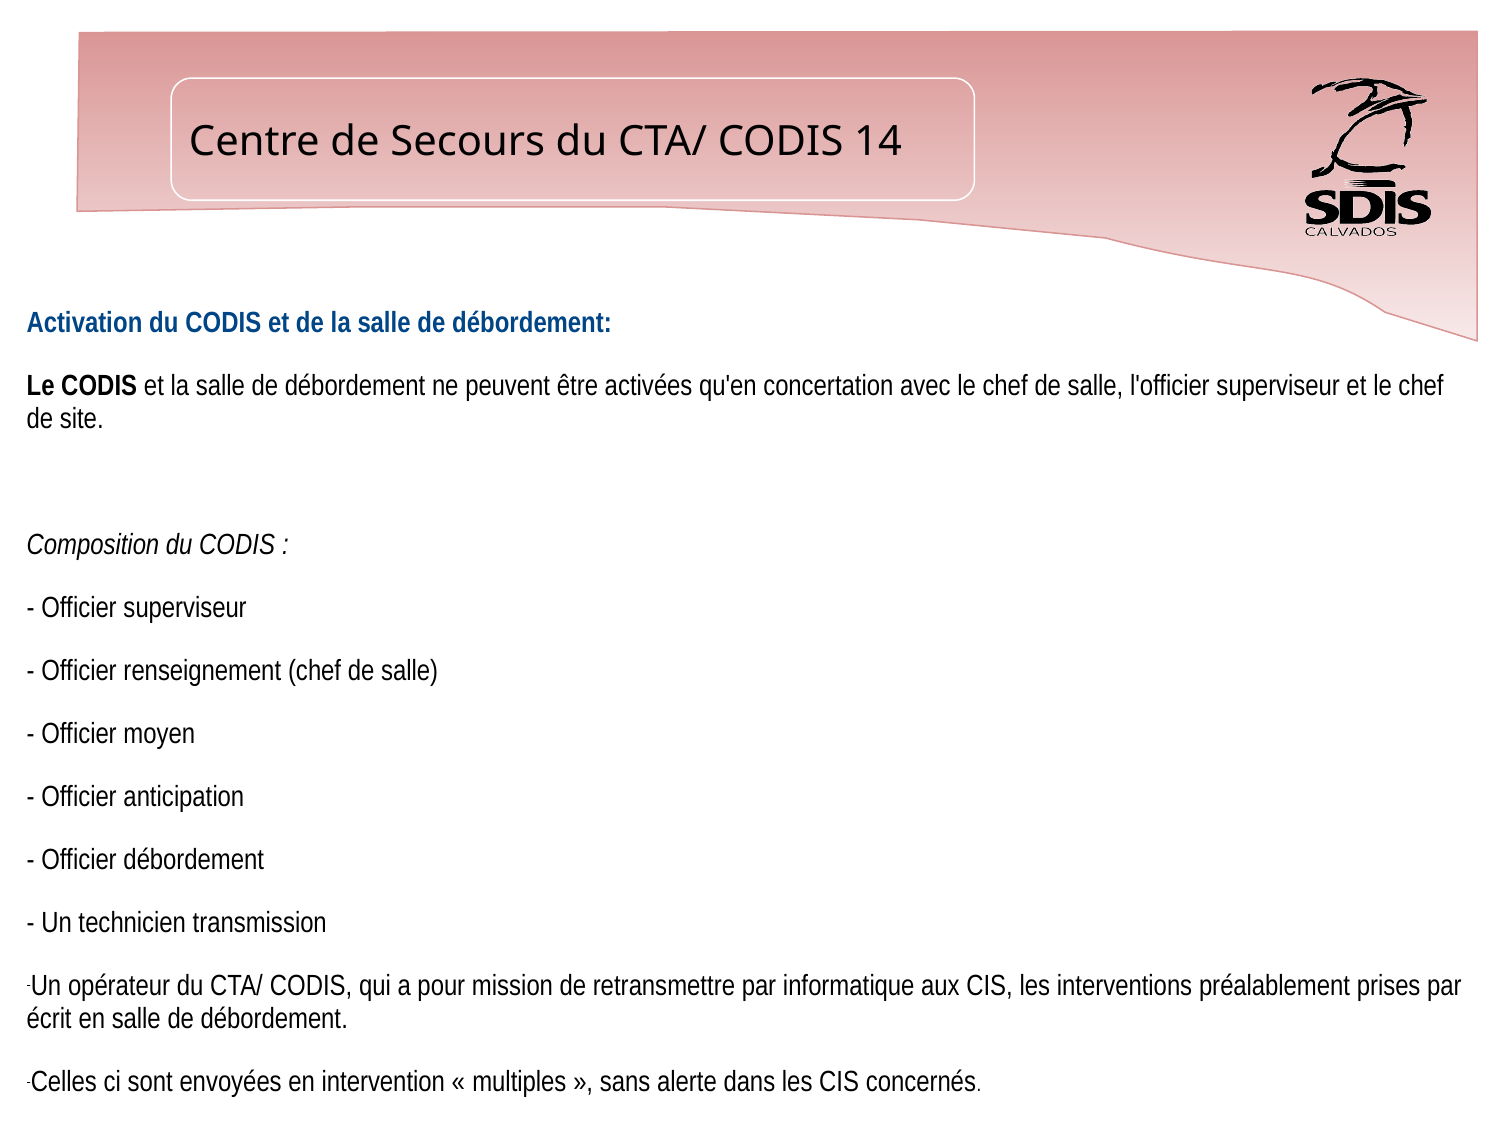

Centre de Secours du CTA/ CODIS 14
Activation du CODIS et de la salle de débordement:
Le CODIS et la salle de débordement ne peuvent être activées qu'en concertation avec le chef de salle, l'officier superviseur et le chef de site.
Composition du CODIS :
- Officier superviseur
- Officier renseignement (chef de salle)
- Officier moyen
- Officier anticipation
- Officier débordement
- Un technicien transmission
Un opérateur du CTA/ CODIS, qui a pour mission de retransmettre par informatique aux CIS, les interventions préalablement prises par écrit en salle de débordement.
Celles ci sont envoyées en intervention « multiples », sans alerte dans les CIS concernés.